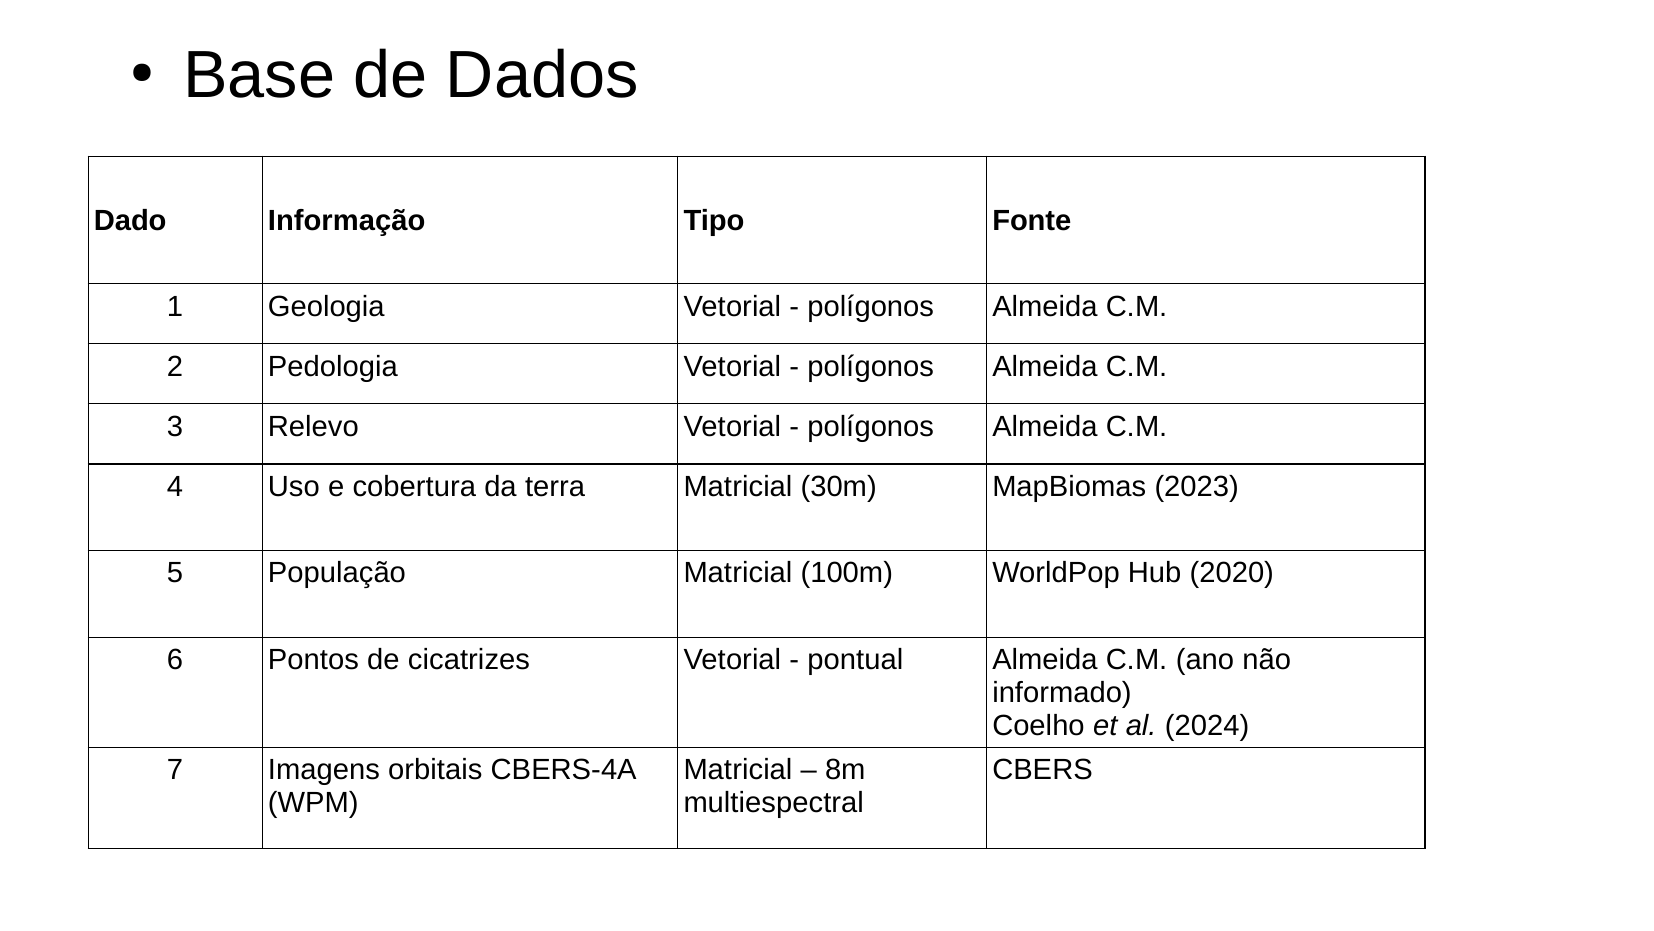

# Base de Dados
| Dado | Informação | Tipo | Fonte |
| --- | --- | --- | --- |
| 1 | Geologia | Vetorial - polígonos | Almeida C.M. |
| 2 | Pedologia | Vetorial - polígonos | Almeida C.M. |
| 3 | Relevo | Vetorial - polígonos | Almeida C.M. |
| 4 | Uso e cobertura da terra | Matricial (30m) | MapBiomas (2023) |
| 5 | População | Matricial (100m) | WorldPop Hub (2020) |
| 6 | Pontos de cicatrizes | Vetorial - pontual | Almeida C.M. (ano não informado) Coelho et al. (2024) |
| 7 | Imagens orbitais CBERS-4A (WPM) | Matricial – 8m multiespectral | CBERS |